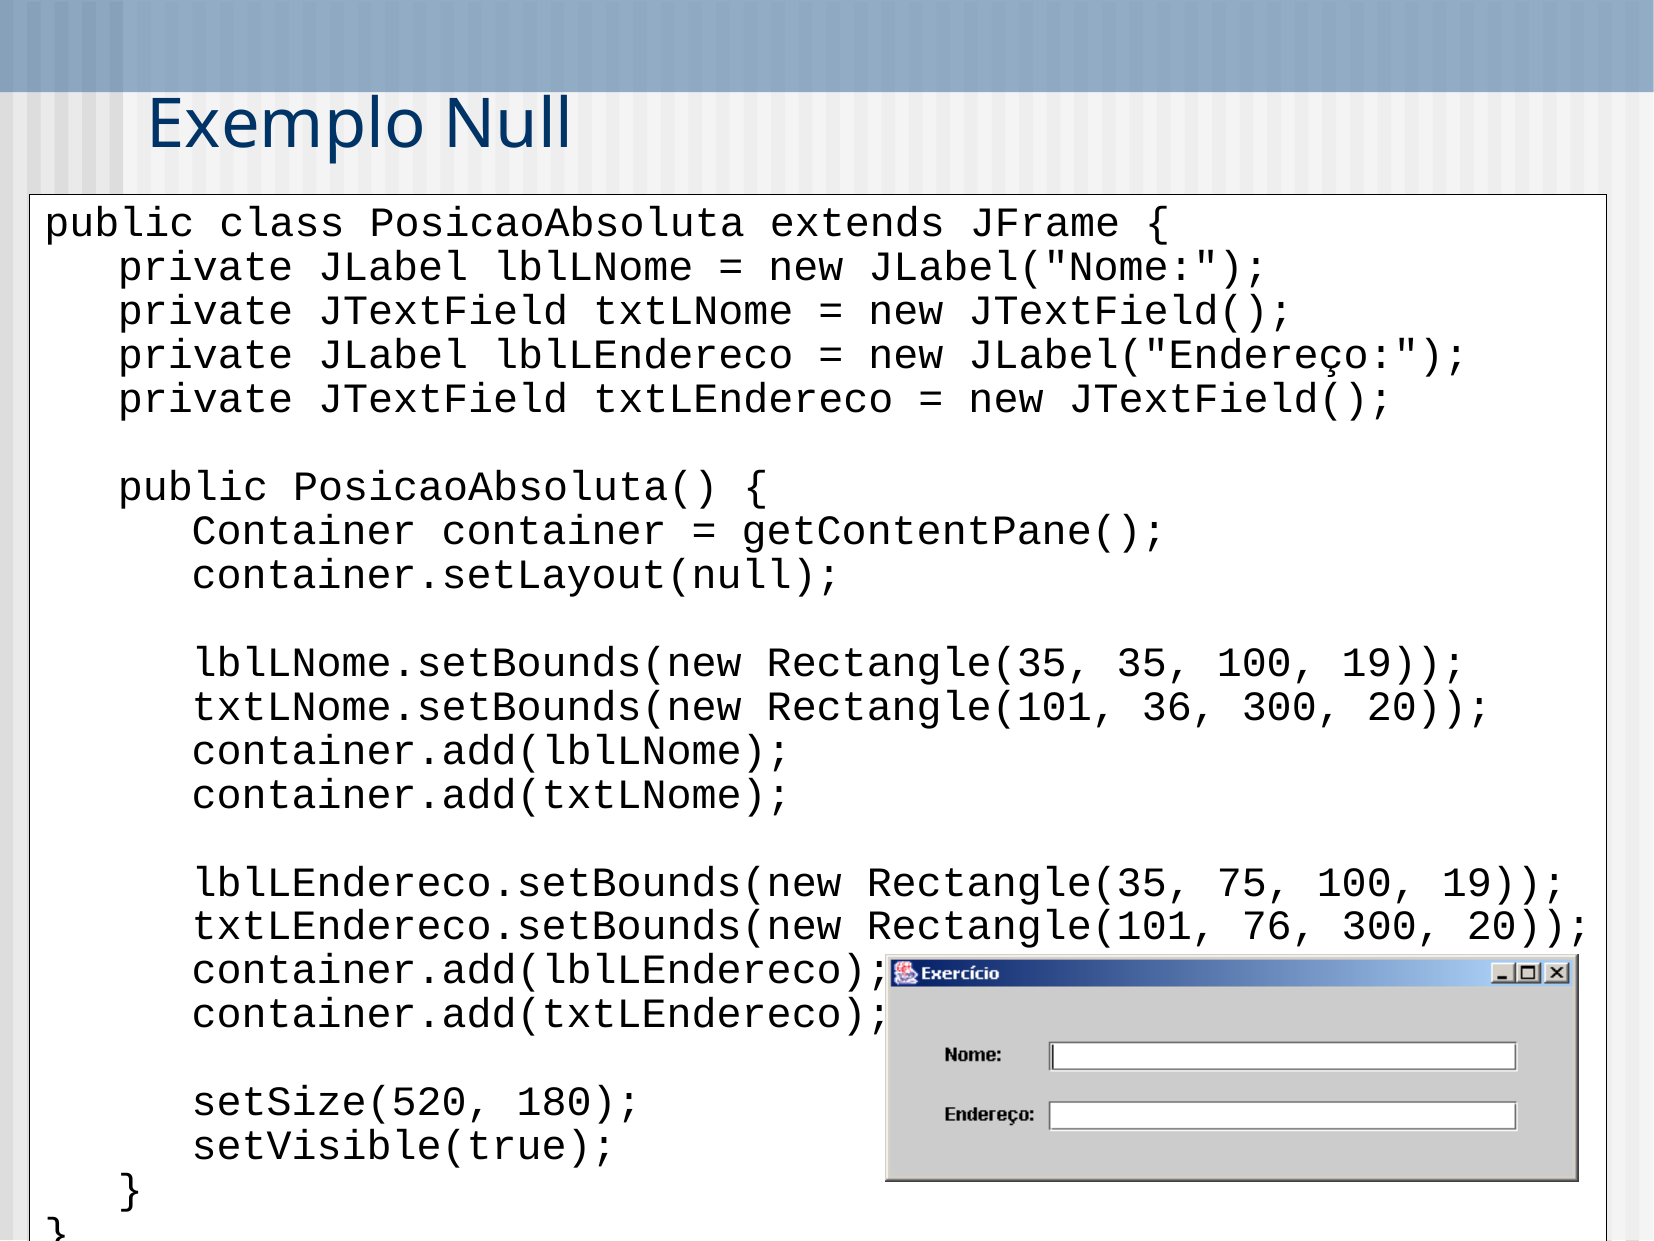

# Exemplo Null
public class PosicaoAbsoluta extends JFrame {
 	private JLabel lblLNome = new JLabel("Nome:");
 	private JTextField txtLNome = new JTextField();
 	private JLabel lblLEndereco = new JLabel("Endereço:");
	private JTextField txtLEndereco = new JTextField();
 	public PosicaoAbsoluta() {
		Container container = getContentPane();
	 	container.setLayout(null);
		lblLNome.setBounds(new Rectangle(35, 35, 100, 19));
		txtLNome.setBounds(new Rectangle(101, 36, 300, 20));
	 	container.add(lblLNome);
	 	container.add(txtLNome);
		lblLEndereco.setBounds(new Rectangle(35, 75, 100, 19));
		txtLEndereco.setBounds(new Rectangle(101, 76, 300, 20));
		container.add(lblLEndereco);
		container.add(txtLEndereco);
		setSize(520, 180);
		setVisible(true);
	}
}